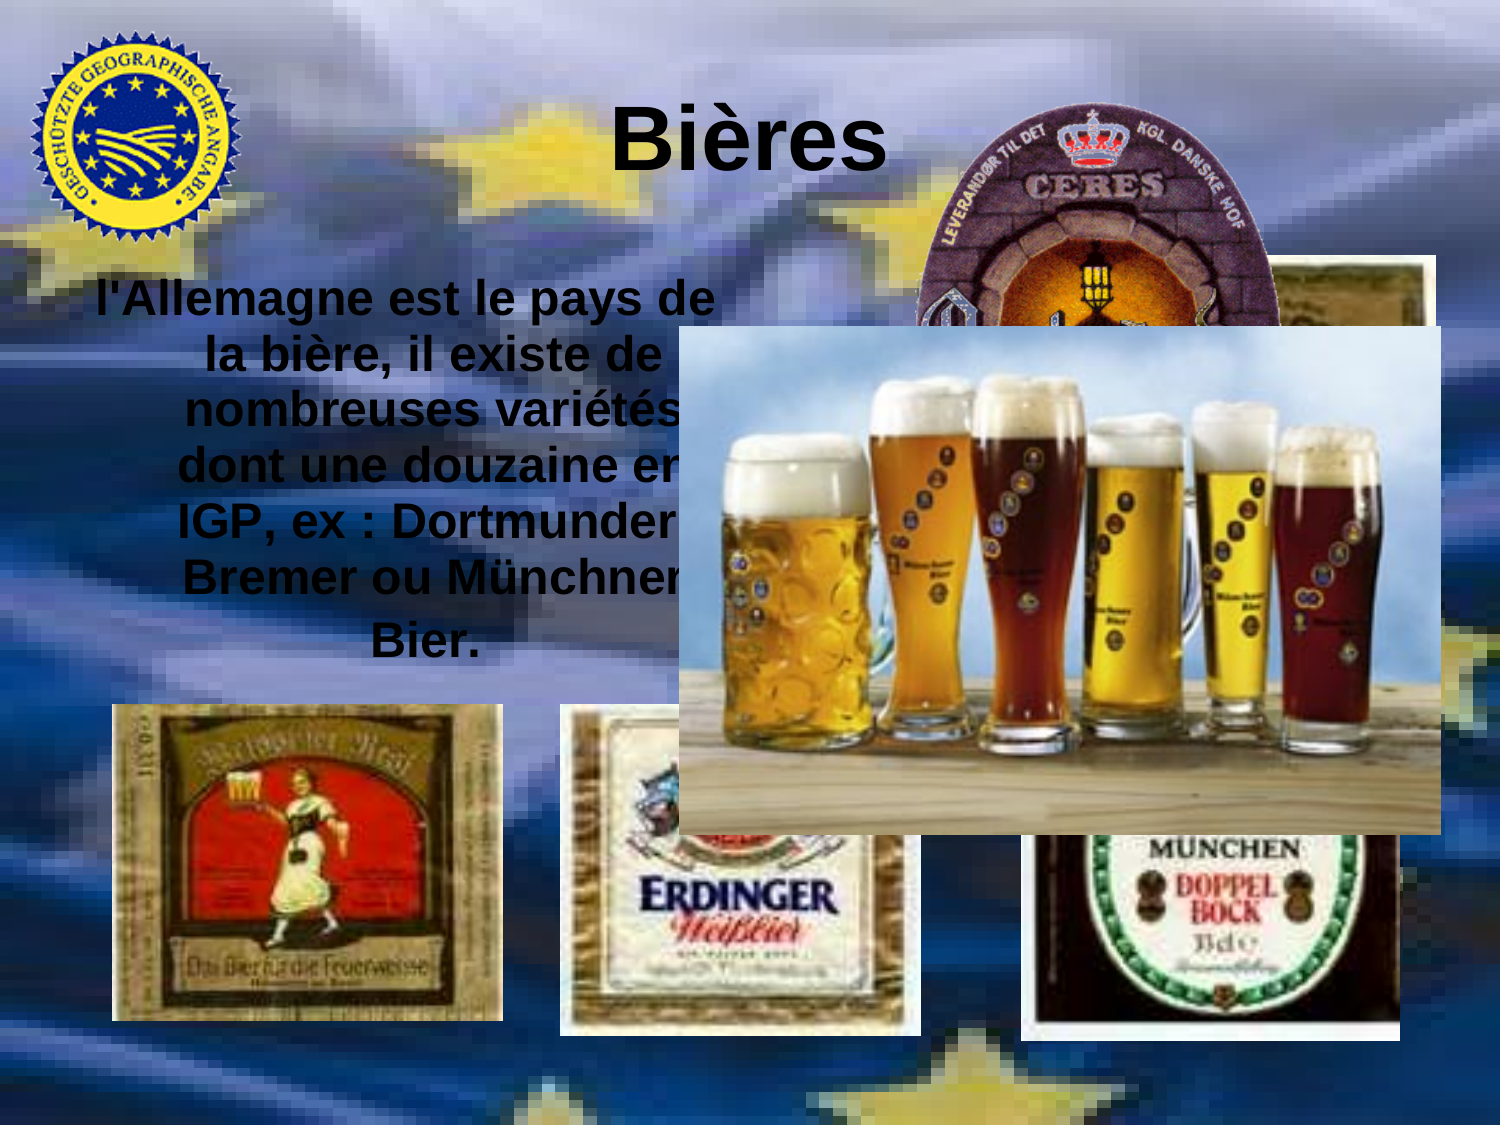

# Bières
l'Allemagne est le pays de la bière, il existe de nombreuses variétés dont une douzaine en IGP, ex : Dortmunder, Bremer ou Münchner Bier.